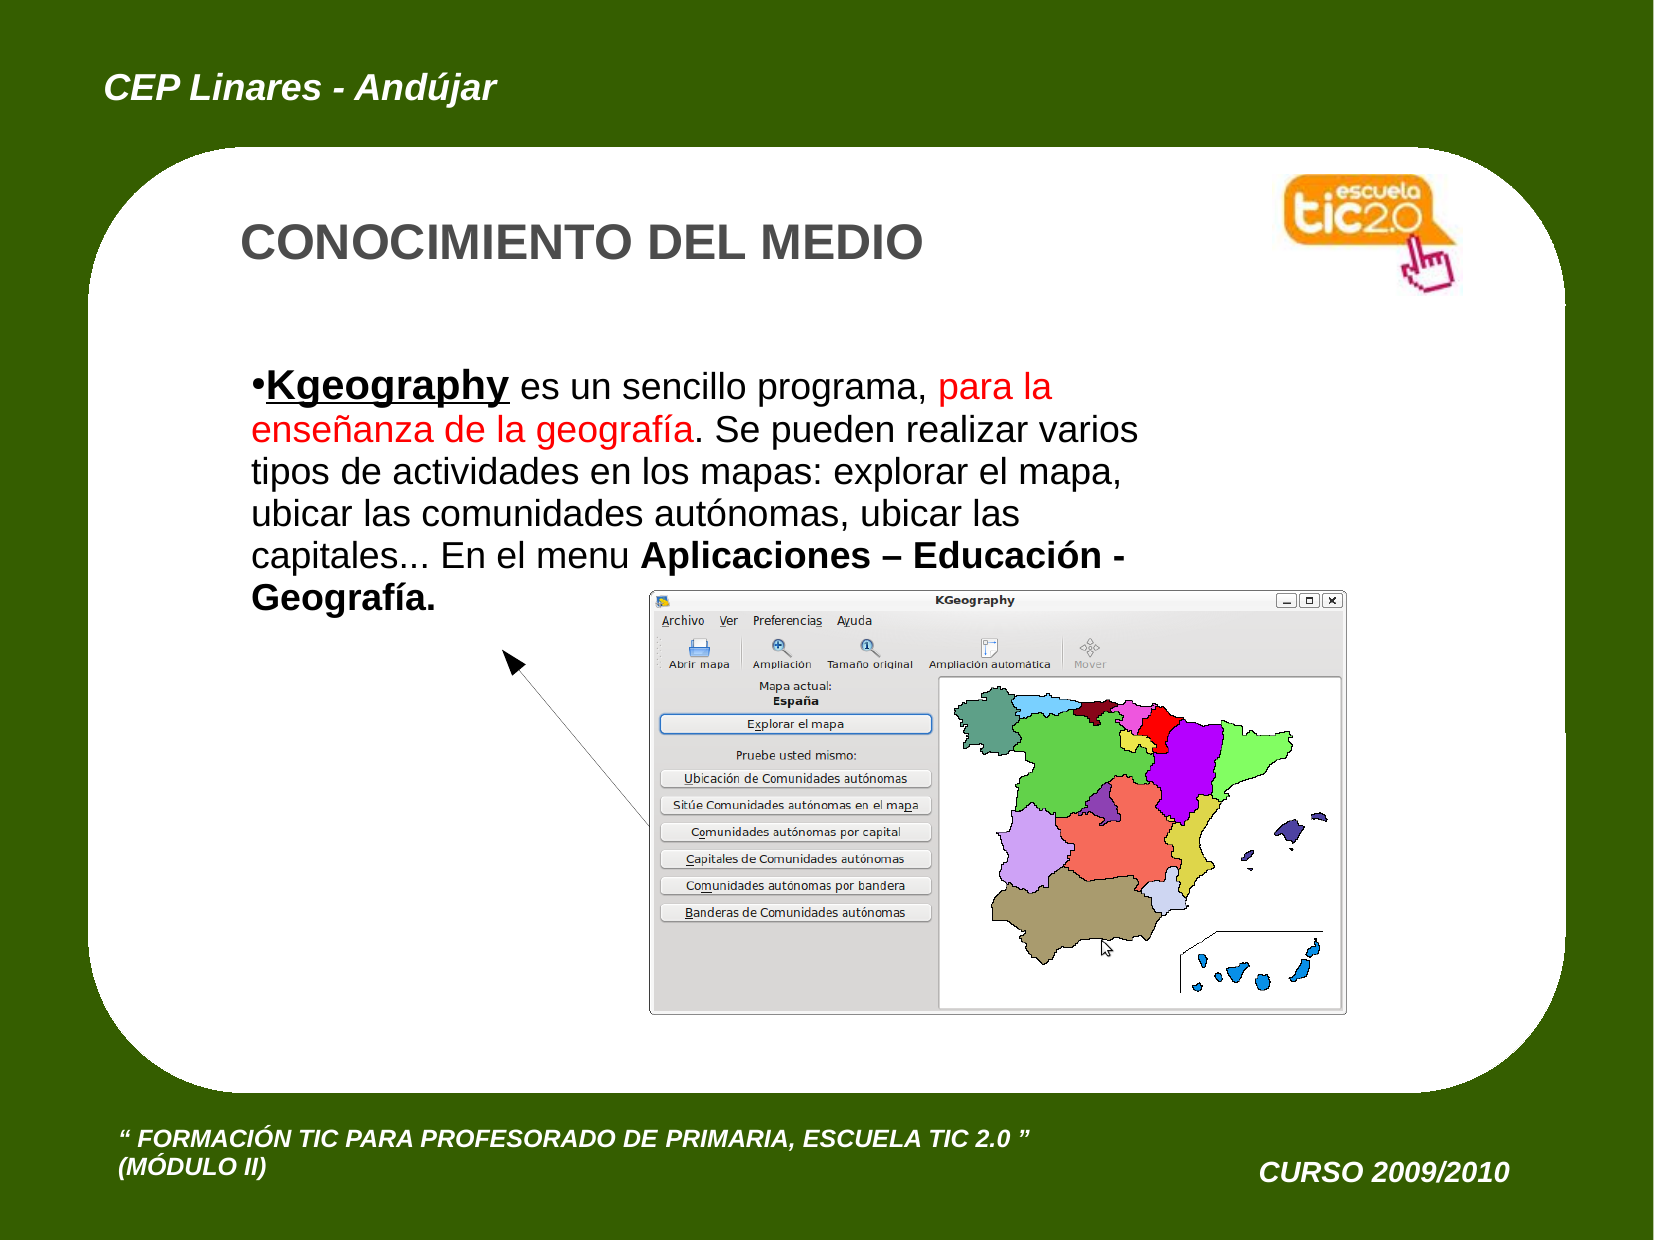

CONOCIMIENTO DEL MEDIO
Kgeography es un sencillo programa, para la enseñanza de la geografía. Se pueden realizar varios tipos de actividades en los mapas: explorar el mapa, ubicar las comunidades autónomas, ubicar las capitales... En el menu Aplicaciones – Educación - Geografía.